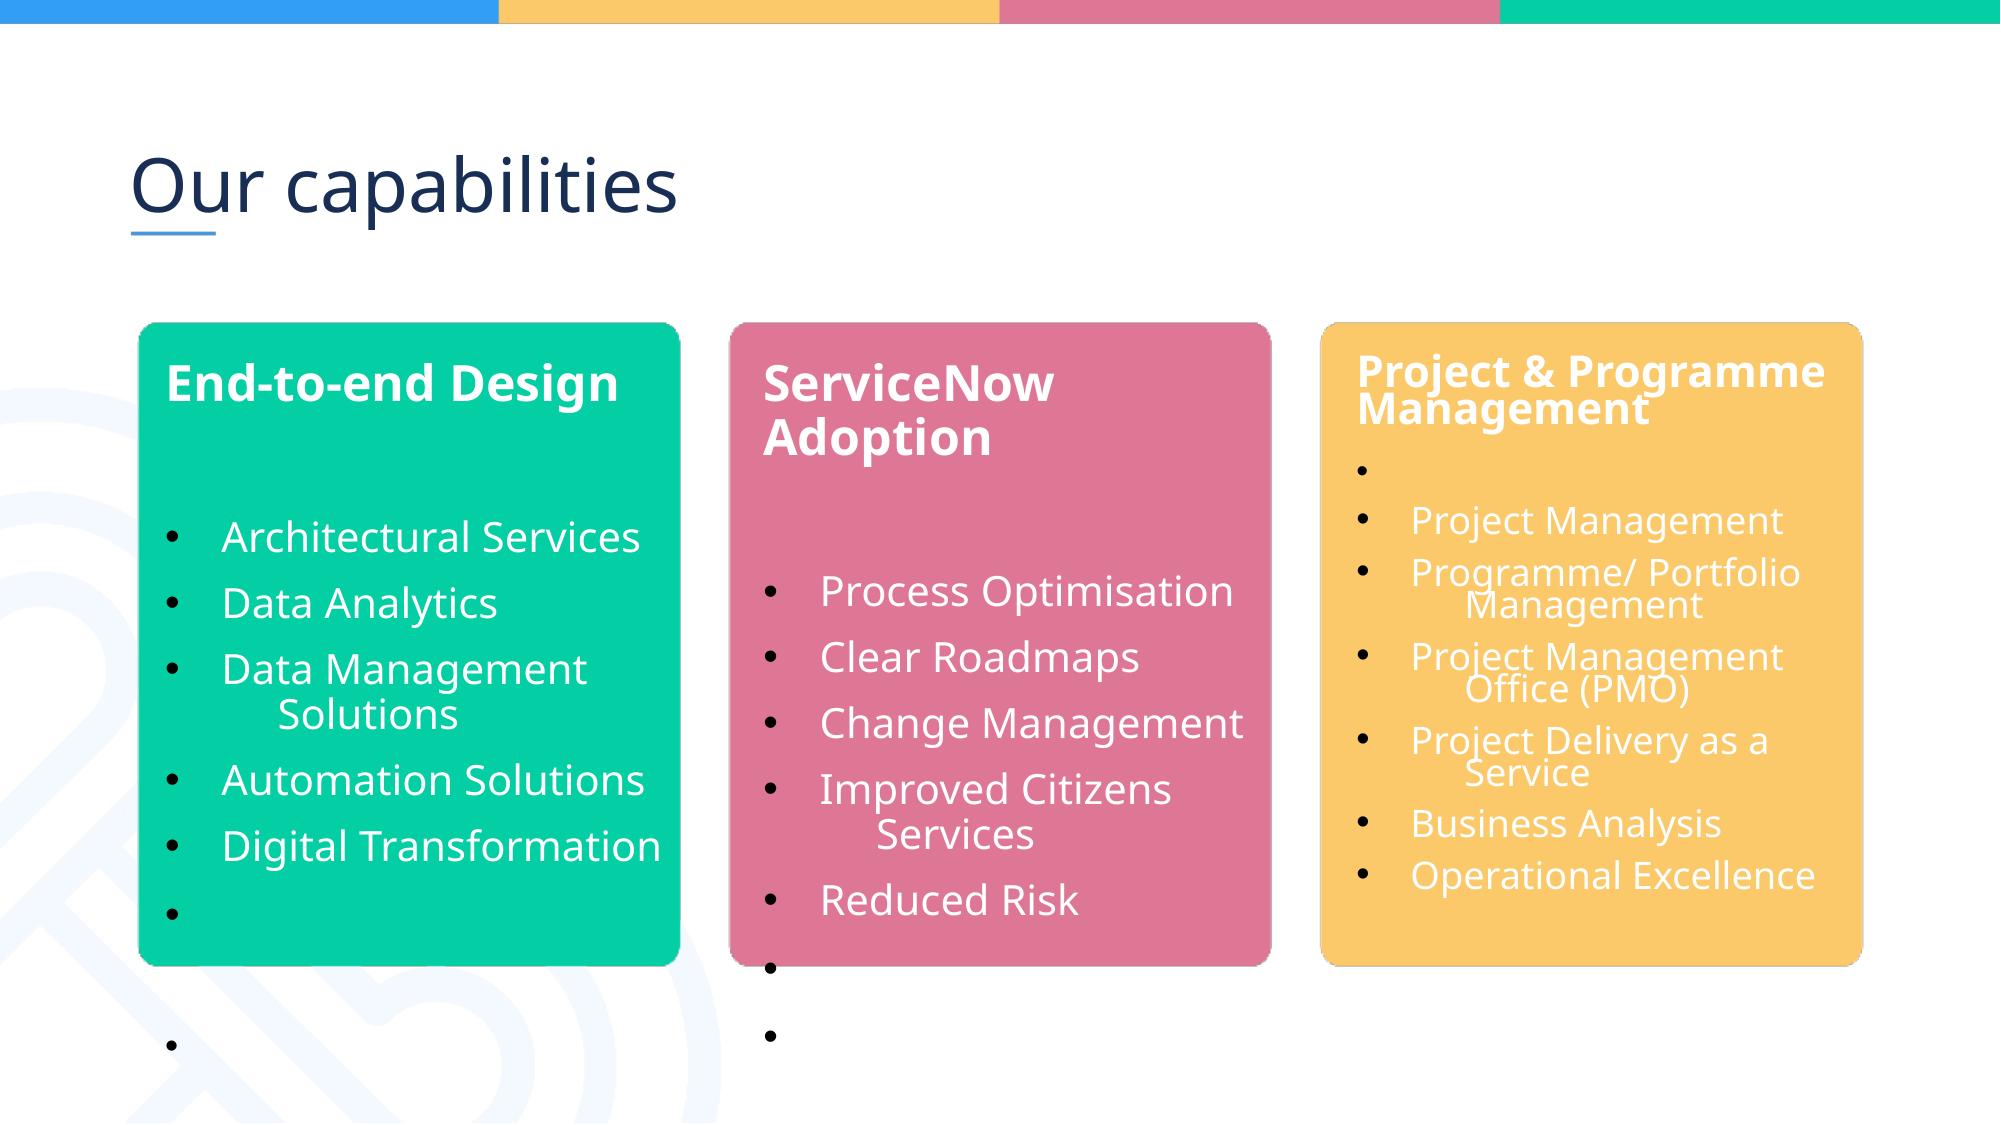

# Our capabilities
End-to-end Design
Architectural Services
Data Analytics
Data Management Solutions
Automation Solutions
Digital Transformation
ServiceNow Adoption
Process Optimisation
Clear Roadmaps
Change Management
Improved Citizens Services
Reduced Risk
Project & Programme Management
Project Management
Programme/ Portfolio Management
Project Management Office (PMO)
Project Delivery as a Service
Business Analysis
Operational Excellence